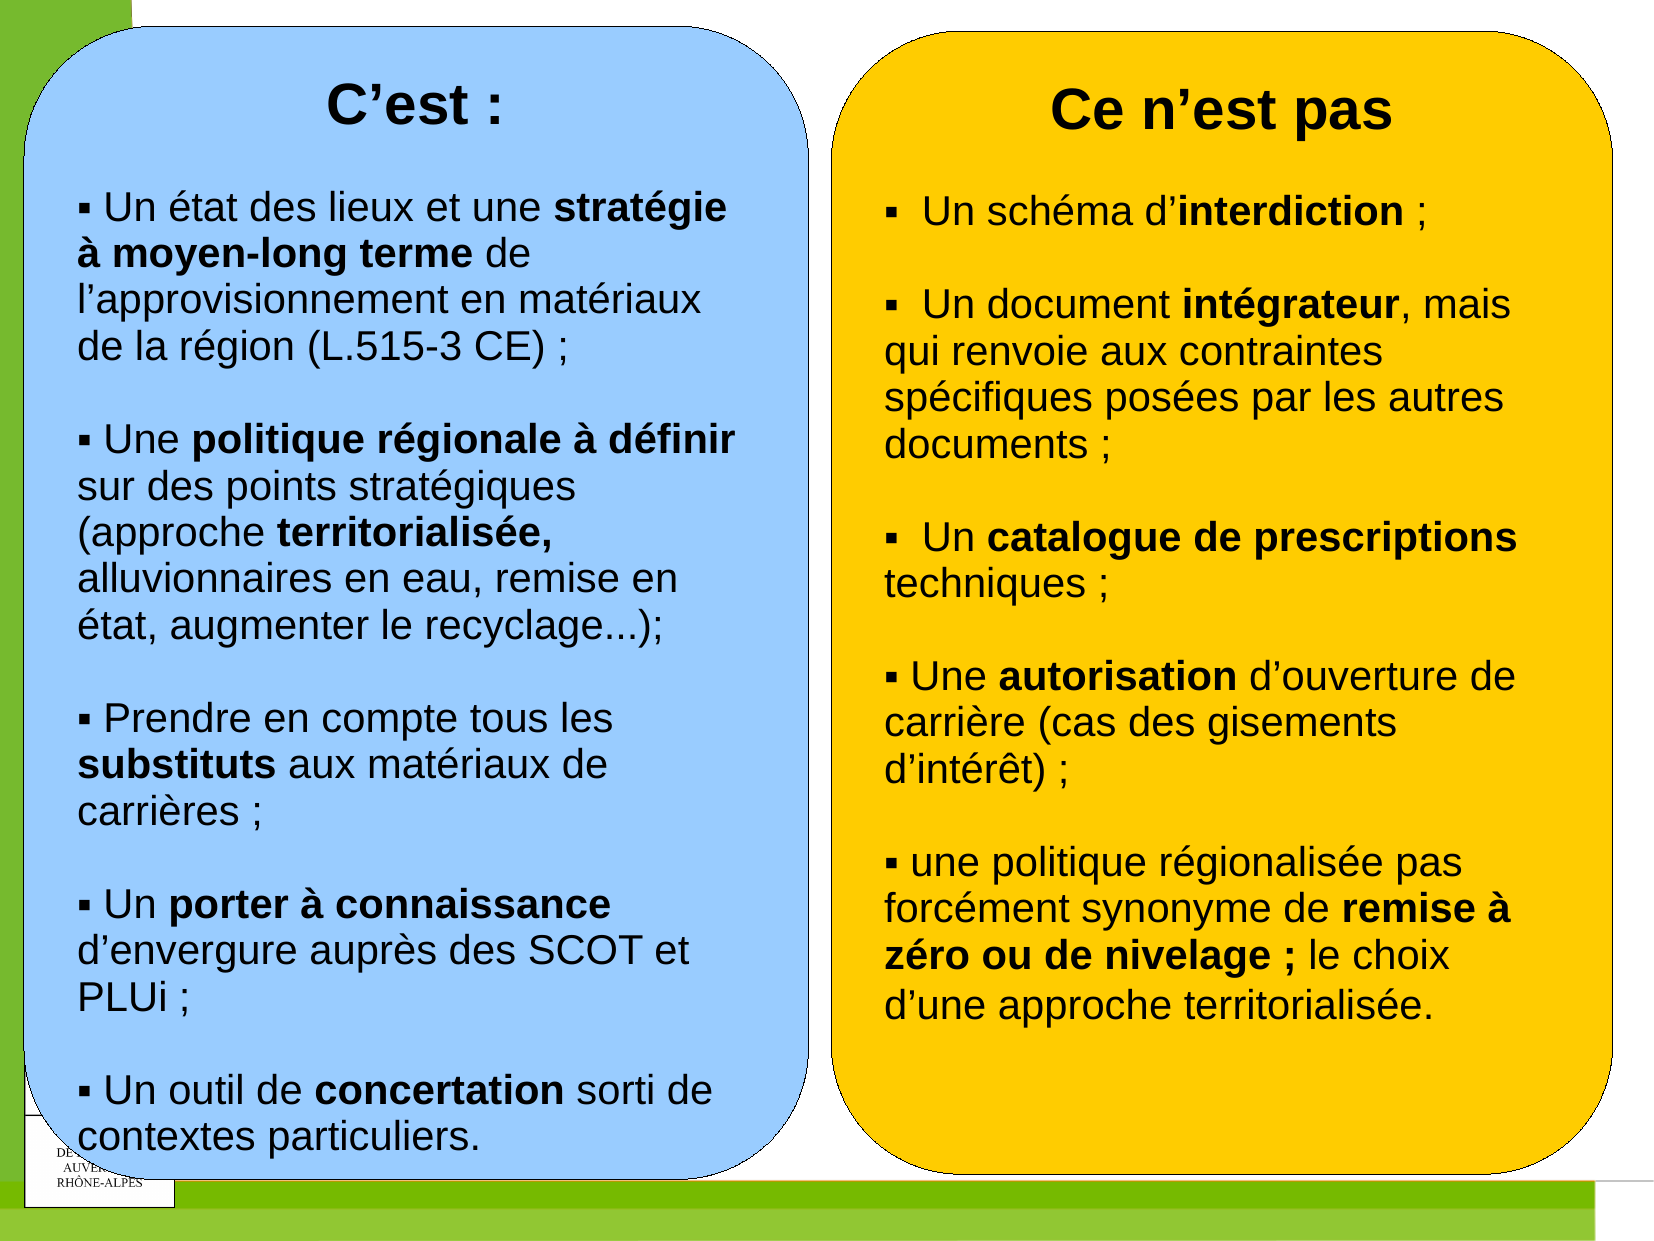

C’est :
▪ Un état des lieux et une stratégie à moyen-long terme de l’approvisionnement en matériaux de la région (L.515-3 CE) ;
▪ Une politique régionale à définir sur des points stratégiques (approche territorialisée, alluvionnaires en eau, remise en état, augmenter le recyclage...);
▪ Prendre en compte tous les substituts aux matériaux de carrières ;
▪ Un porter à connaissance d’envergure auprès des SCOT et PLUi ;
▪ Un outil de concertation sorti de contextes particuliers.
Ce n’est pas
▪ Un schéma d’interdiction ;
▪ Un document intégrateur, mais qui renvoie aux contraintes spécifiques posées par les autres documents ;
▪ Un catalogue de prescriptions techniques ;
▪ Une autorisation d’ouverture de carrière (cas des gisements d’intérêt) ;
▪ une politique régionalisée pas forcément synonyme de remise à zéro ou de nivelage ; le choix d’une approche territorialisée.
23